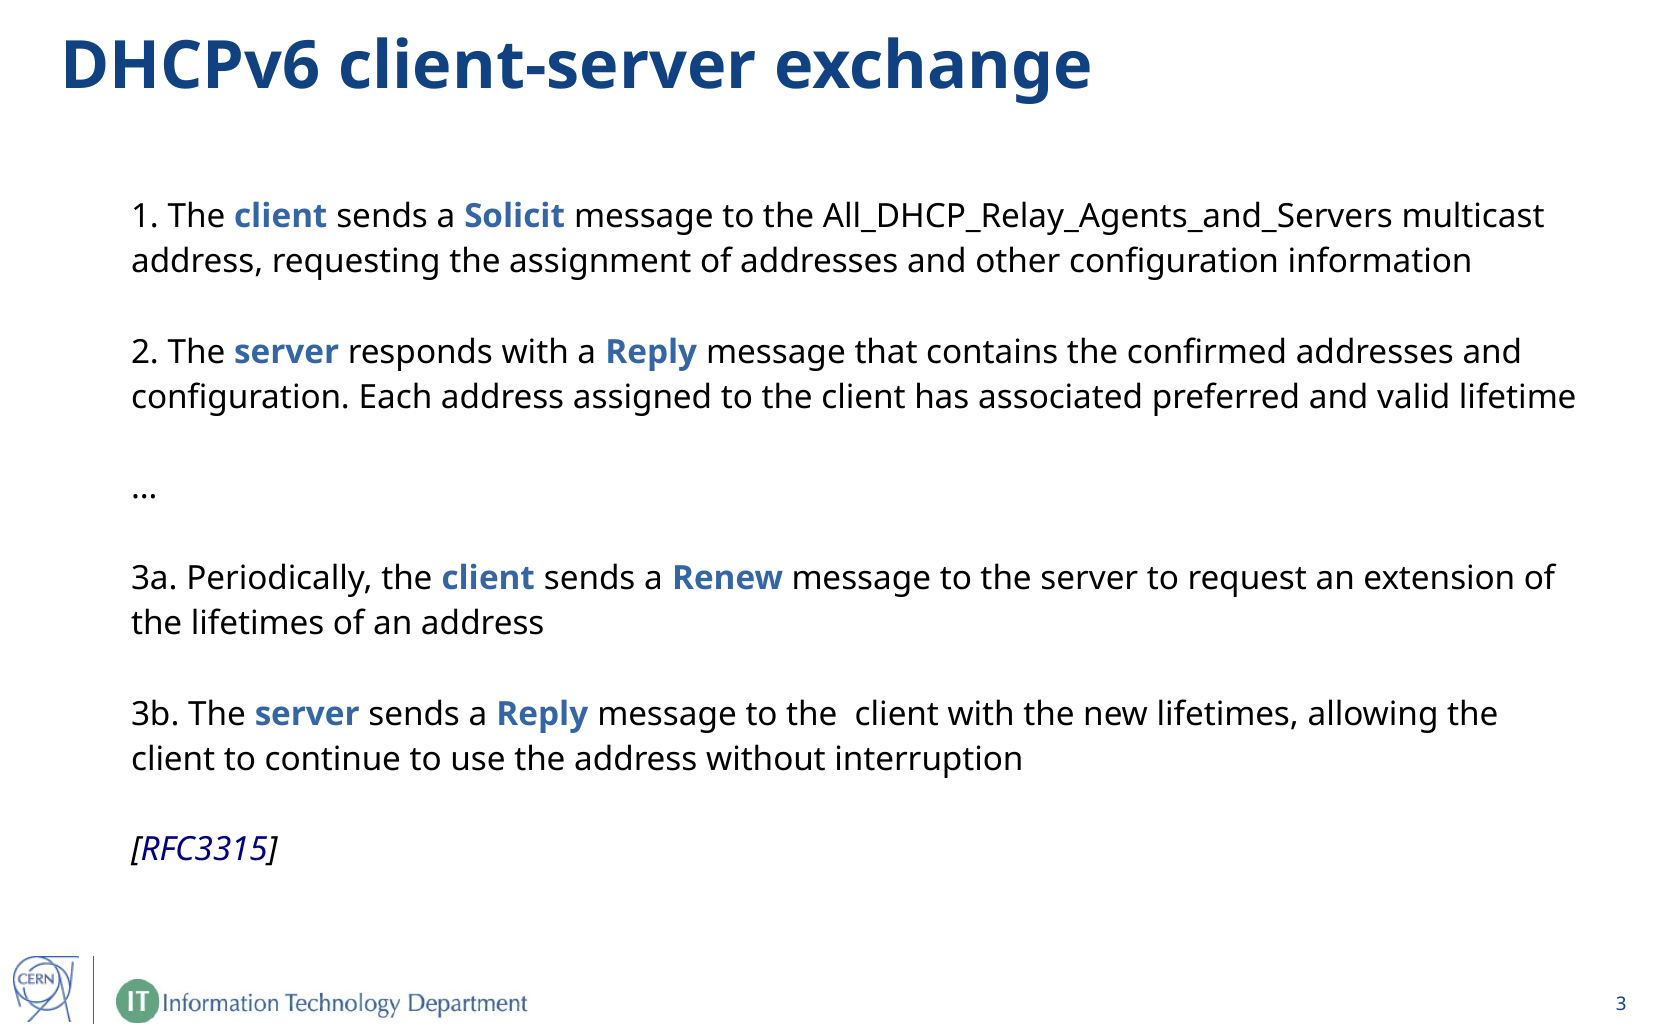

# DHCPv6 client-server exchange
1. The client sends a Solicit message to the All_DHCP_Relay_Agents_and_Servers multicast address, requesting the assignment of addresses and other configuration information
2. The server responds with a Reply message that contains the confirmed addresses and configuration. Each address assigned to the client has associated preferred and valid lifetime
…
3a. Periodically, the client sends a Renew message to the server to request an extension of the lifetimes of an address
3b. The server sends a Reply message to the client with the new lifetimes, allowing the client to continue to use the address without interruption
[RFC3315]